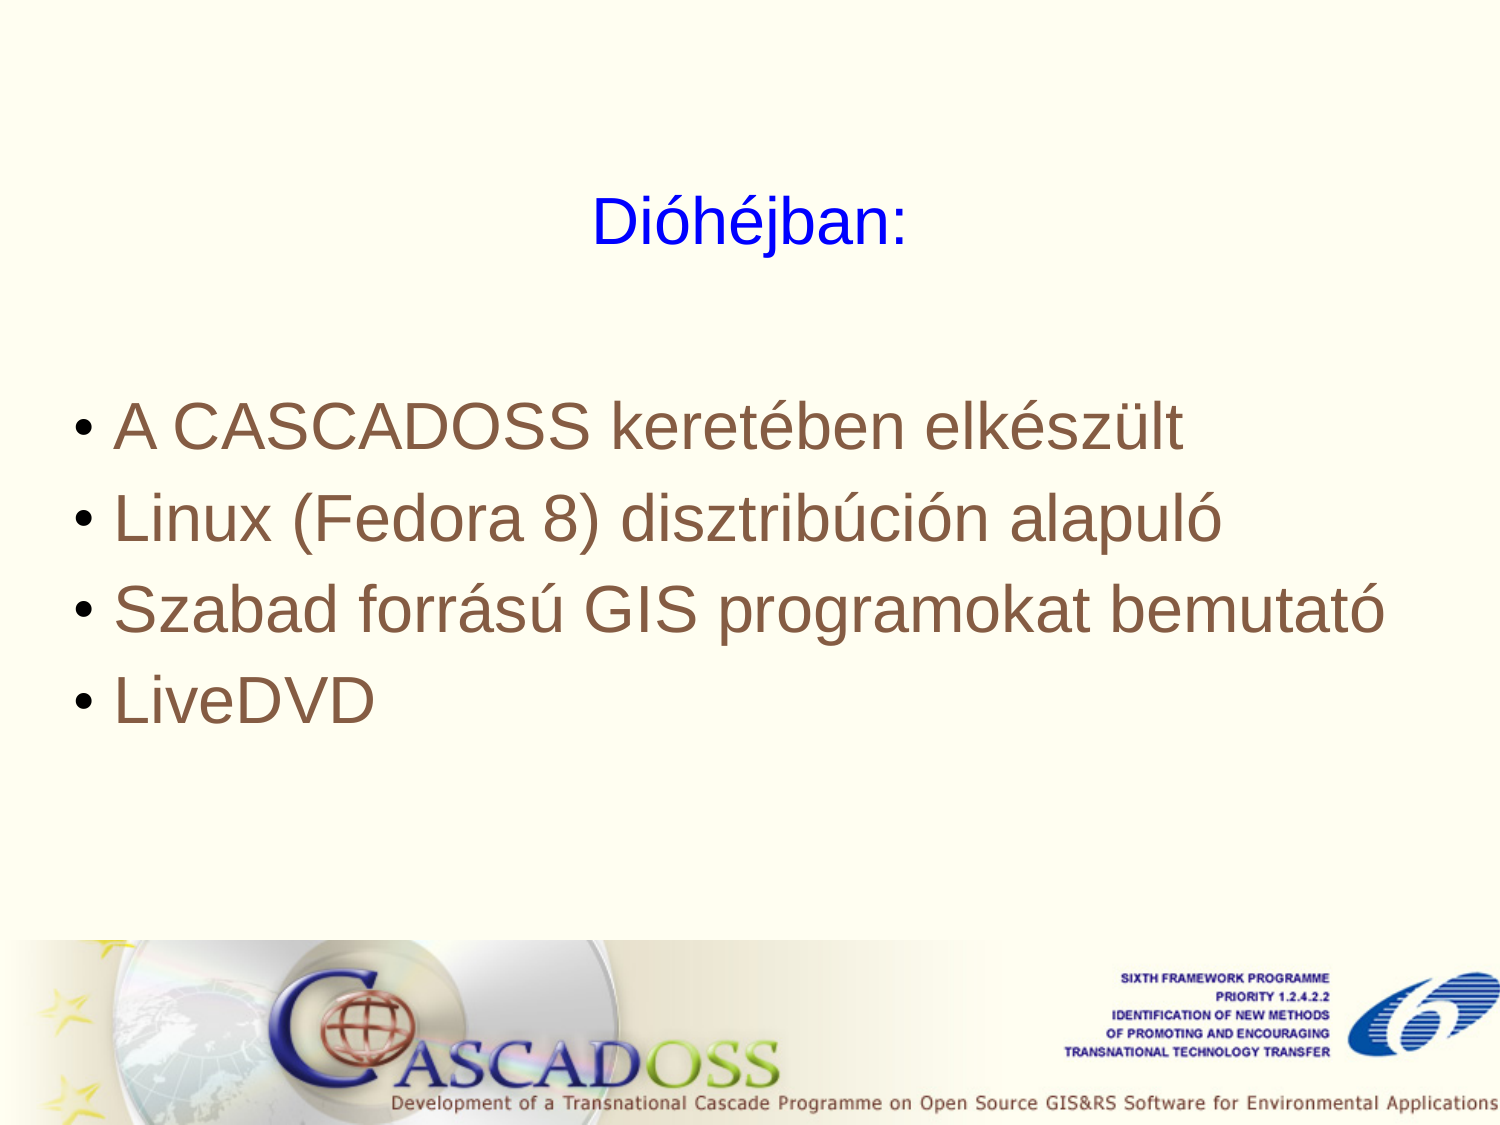

# Dióhéjban:
 A CASCADOSS keretében elkészült
 Linux (Fedora 8) disztribúción alapuló
 Szabad forrású GIS programokat bemutató
 LiveDVD